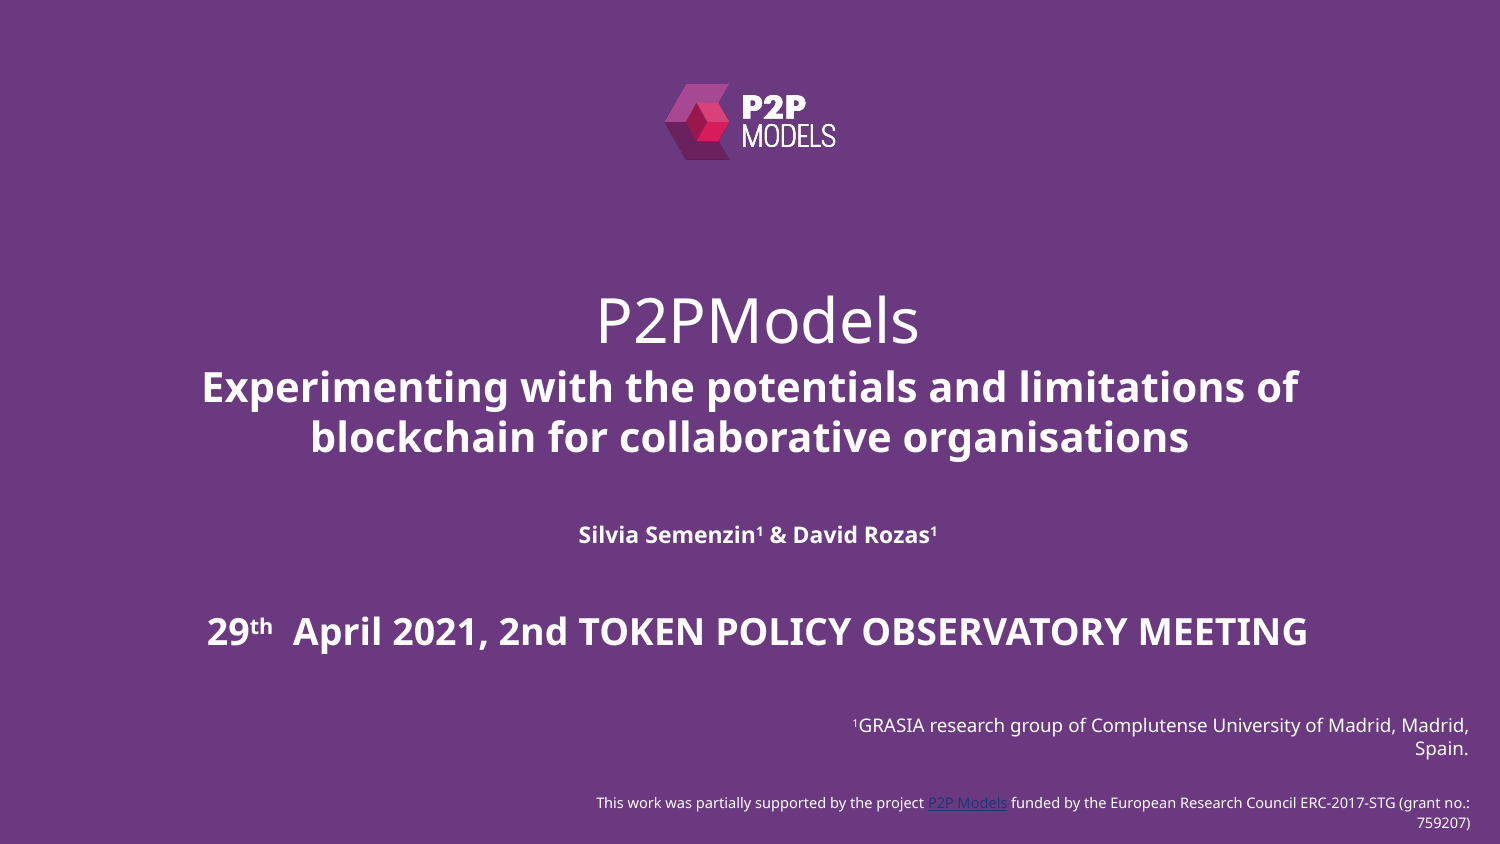

P2PModels
Experimenting with the potentials and limitations of blockchain for collaborative organisations
Silvia Semenzin1 & David Rozas1
29th April 2021, 2nd TOKEN POLICY OBSERVATORY MEETING
1GRASIA research group of Complutense University of Madrid, Madrid, Spain.
This work was partially supported by the project P2P Models funded by the European Research Council ERC-2017-STG (grant no.: 759207)